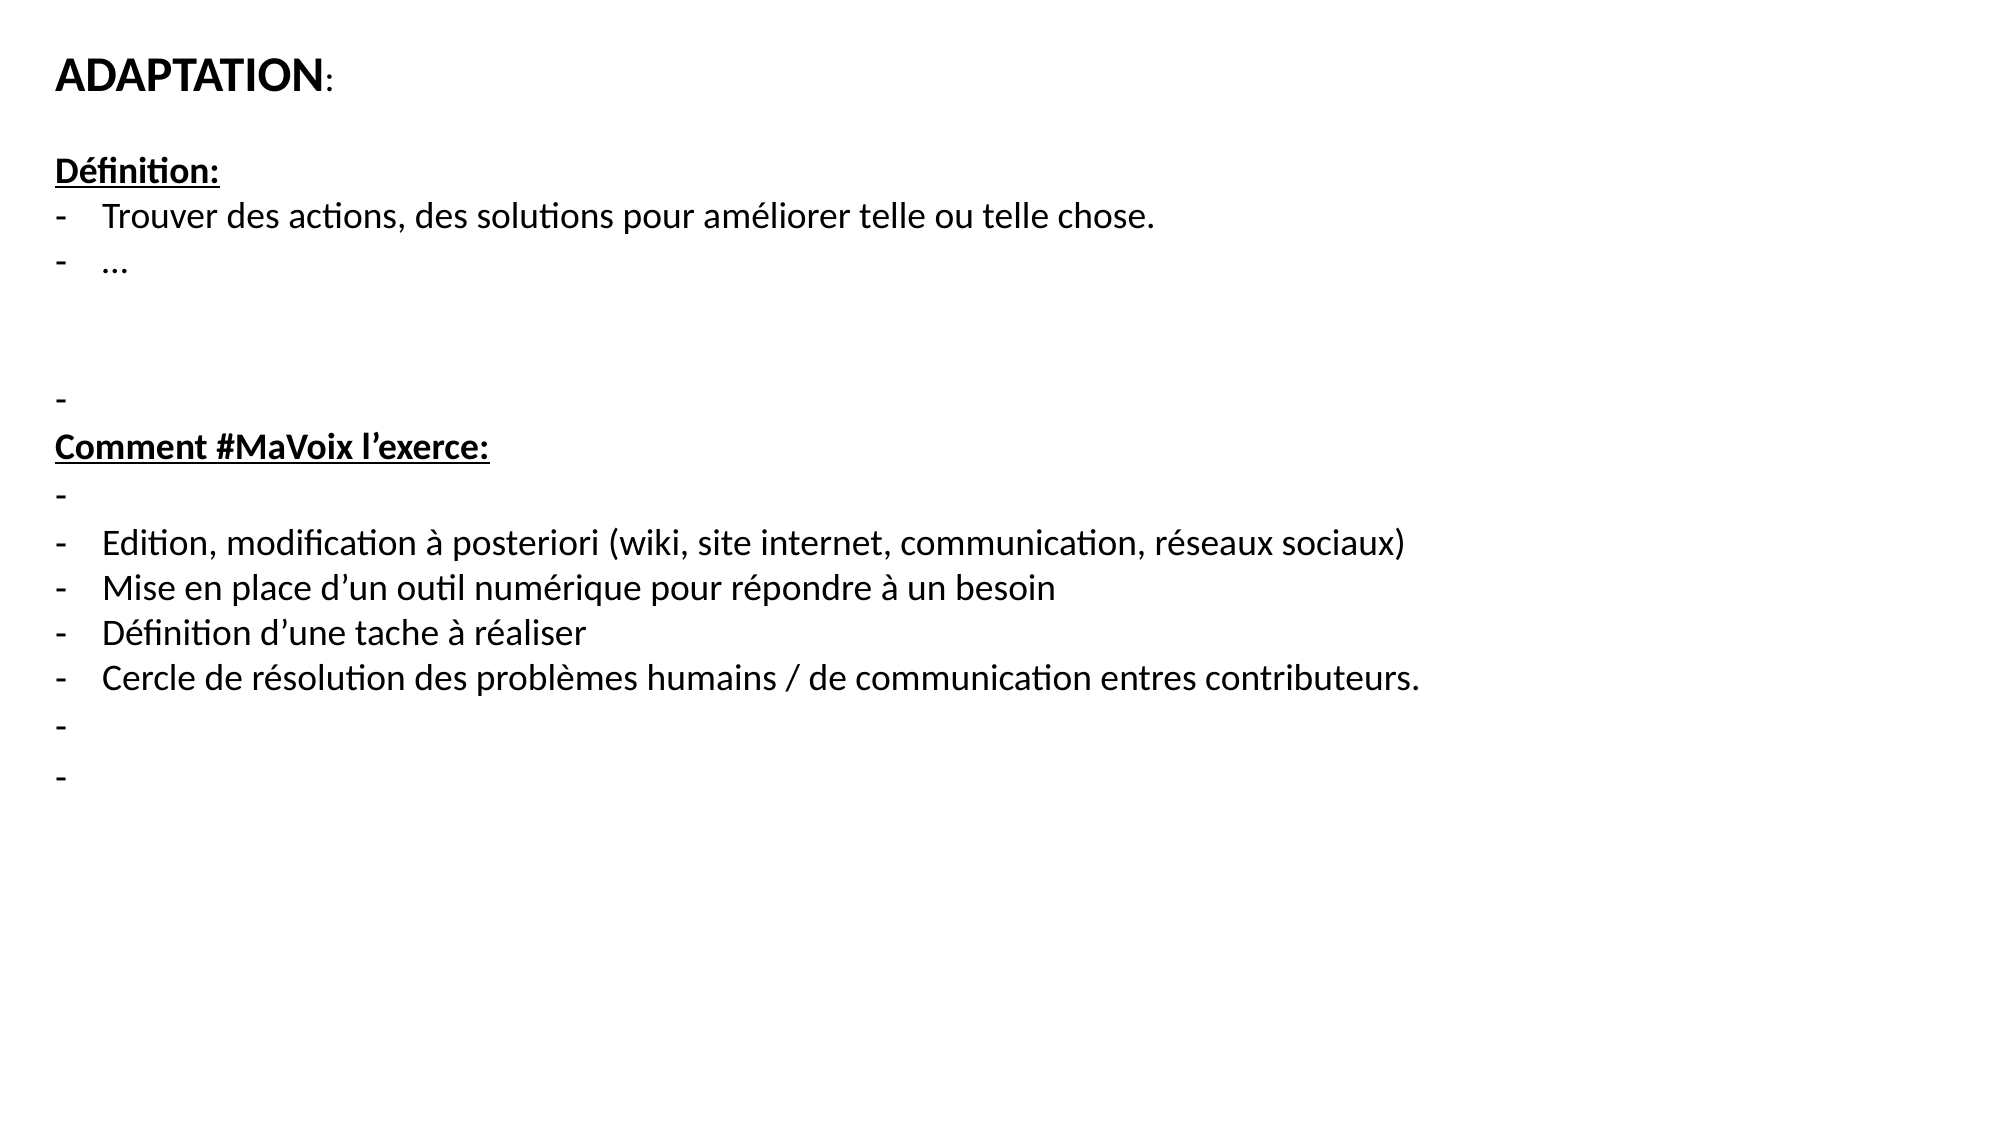

ADAPTATION:
Définition:
Trouver des actions, des solutions pour améliorer telle ou telle chose.
…
Comment #MaVoix l’exerce:
Edition, modification à posteriori (wiki, site internet, communication, réseaux sociaux)
Mise en place d’un outil numérique pour répondre à un besoin
Définition d’une tache à réaliser
Cercle de résolution des problèmes humains / de communication entres contributeurs.